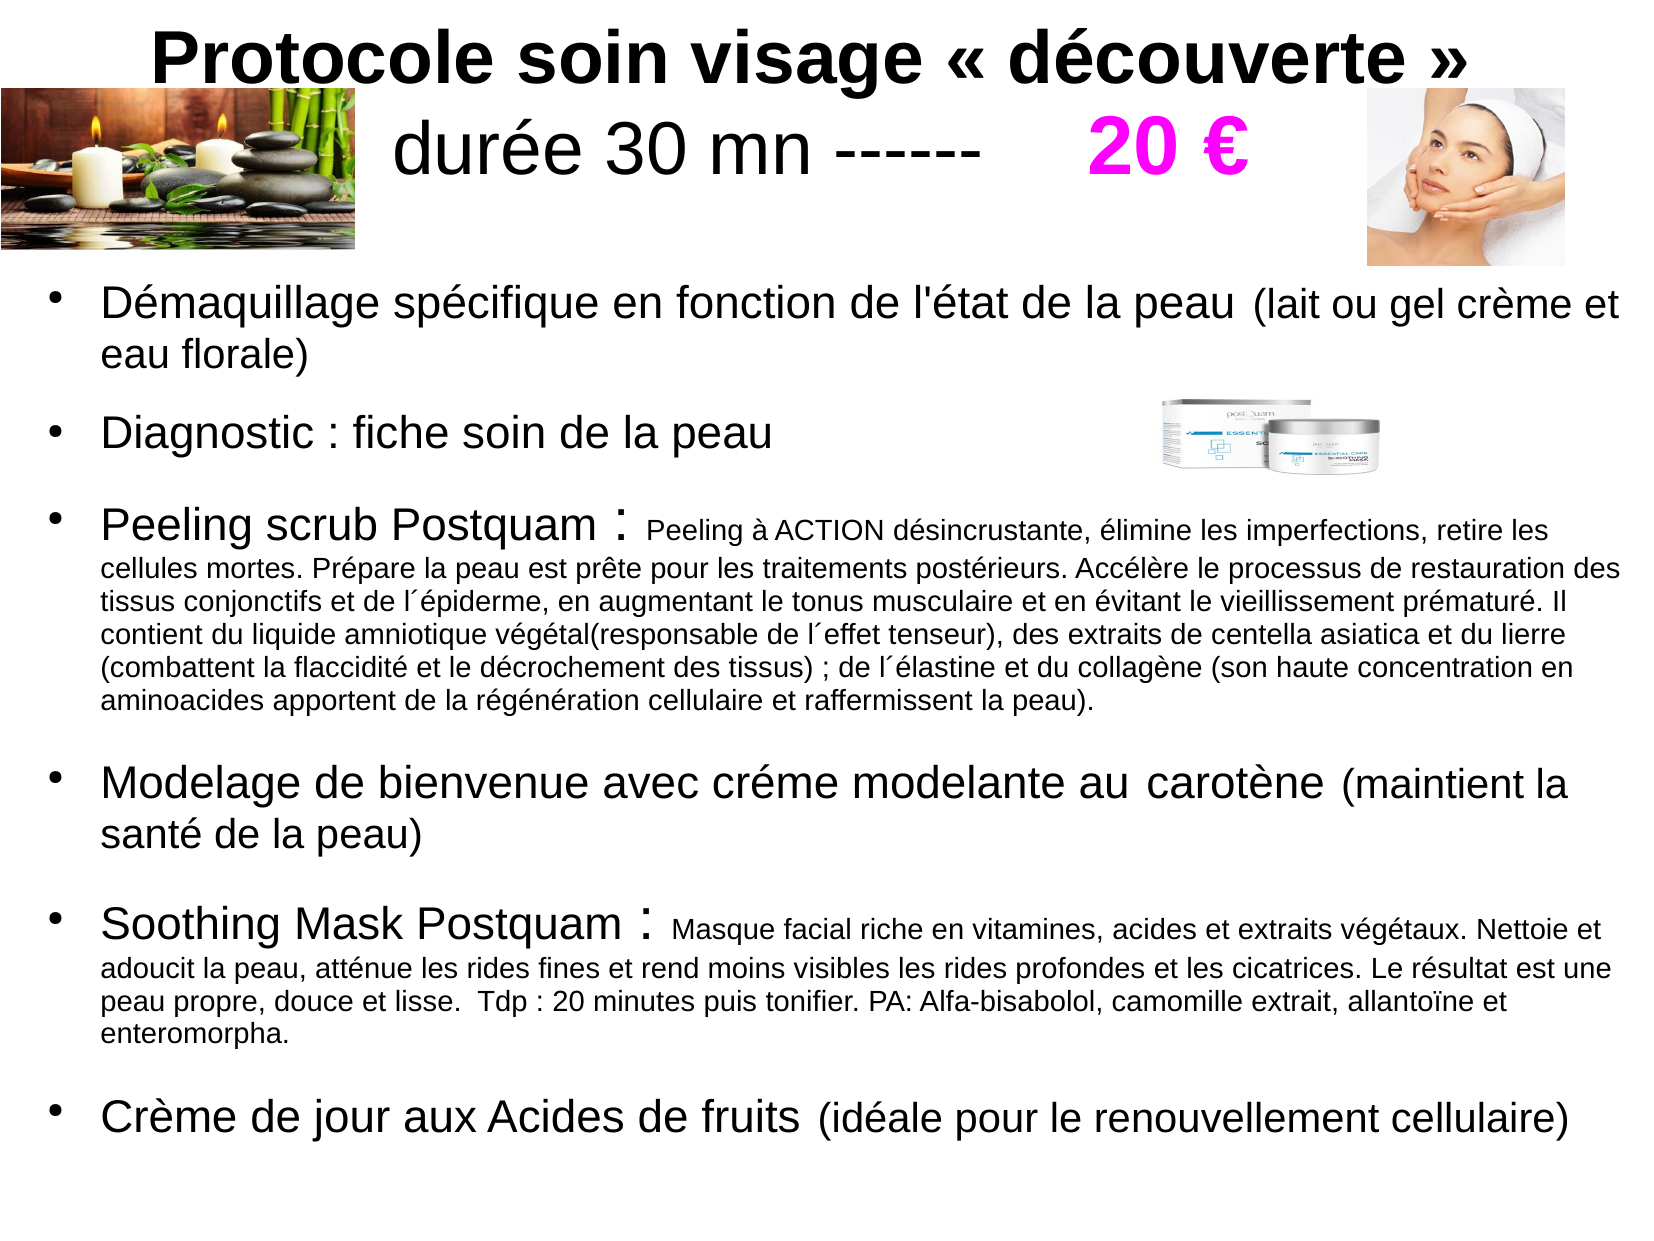

# Protocole soin visage « découverte » durée 30 mn ------ 20 €
Démaquillage spécifique en fonction de l'état de la peau (lait ou gel crème et eau florale)
Diagnostic : fiche soin de la peau
Peeling scrub Postquam : Peeling à ACTION désincrustante, élimine les imperfections, retire les cellules mortes. Prépare la peau est prête pour les traitements postérieurs. Accélère le processus de restauration des tissus conjonctifs et de l´épiderme, en augmentant le tonus musculaire et en évitant le vieillissement prématuré. Il contient du liquide amniotique végétal(responsable de l´effet tenseur), des extraits de centella asiatica et du lierre (combattent la flaccidité et le décrochement des tissus) ; de l´élastine et du collagène (son haute concentration en aminoacides apportent de la régénération cellulaire et raffermissent la peau).
Modelage de bienvenue avec créme modelante au carotène (maintient la santé de la peau)
Soothing Mask Postquam : Masque facial riche en vitamines, acides et extraits végétaux. Nettoie et adoucit la peau, atténue les rides fines et rend moins visibles les rides profondes et les cicatrices. Le résultat est une peau propre, douce et lisse. Tdp : 20 minutes puis tonifier. PA: Alfa-bisabolol, camomille extrait, allantoïne et enteromorpha.
Crème de jour aux Acides de fruits (idéale pour le renouvellement cellulaire)